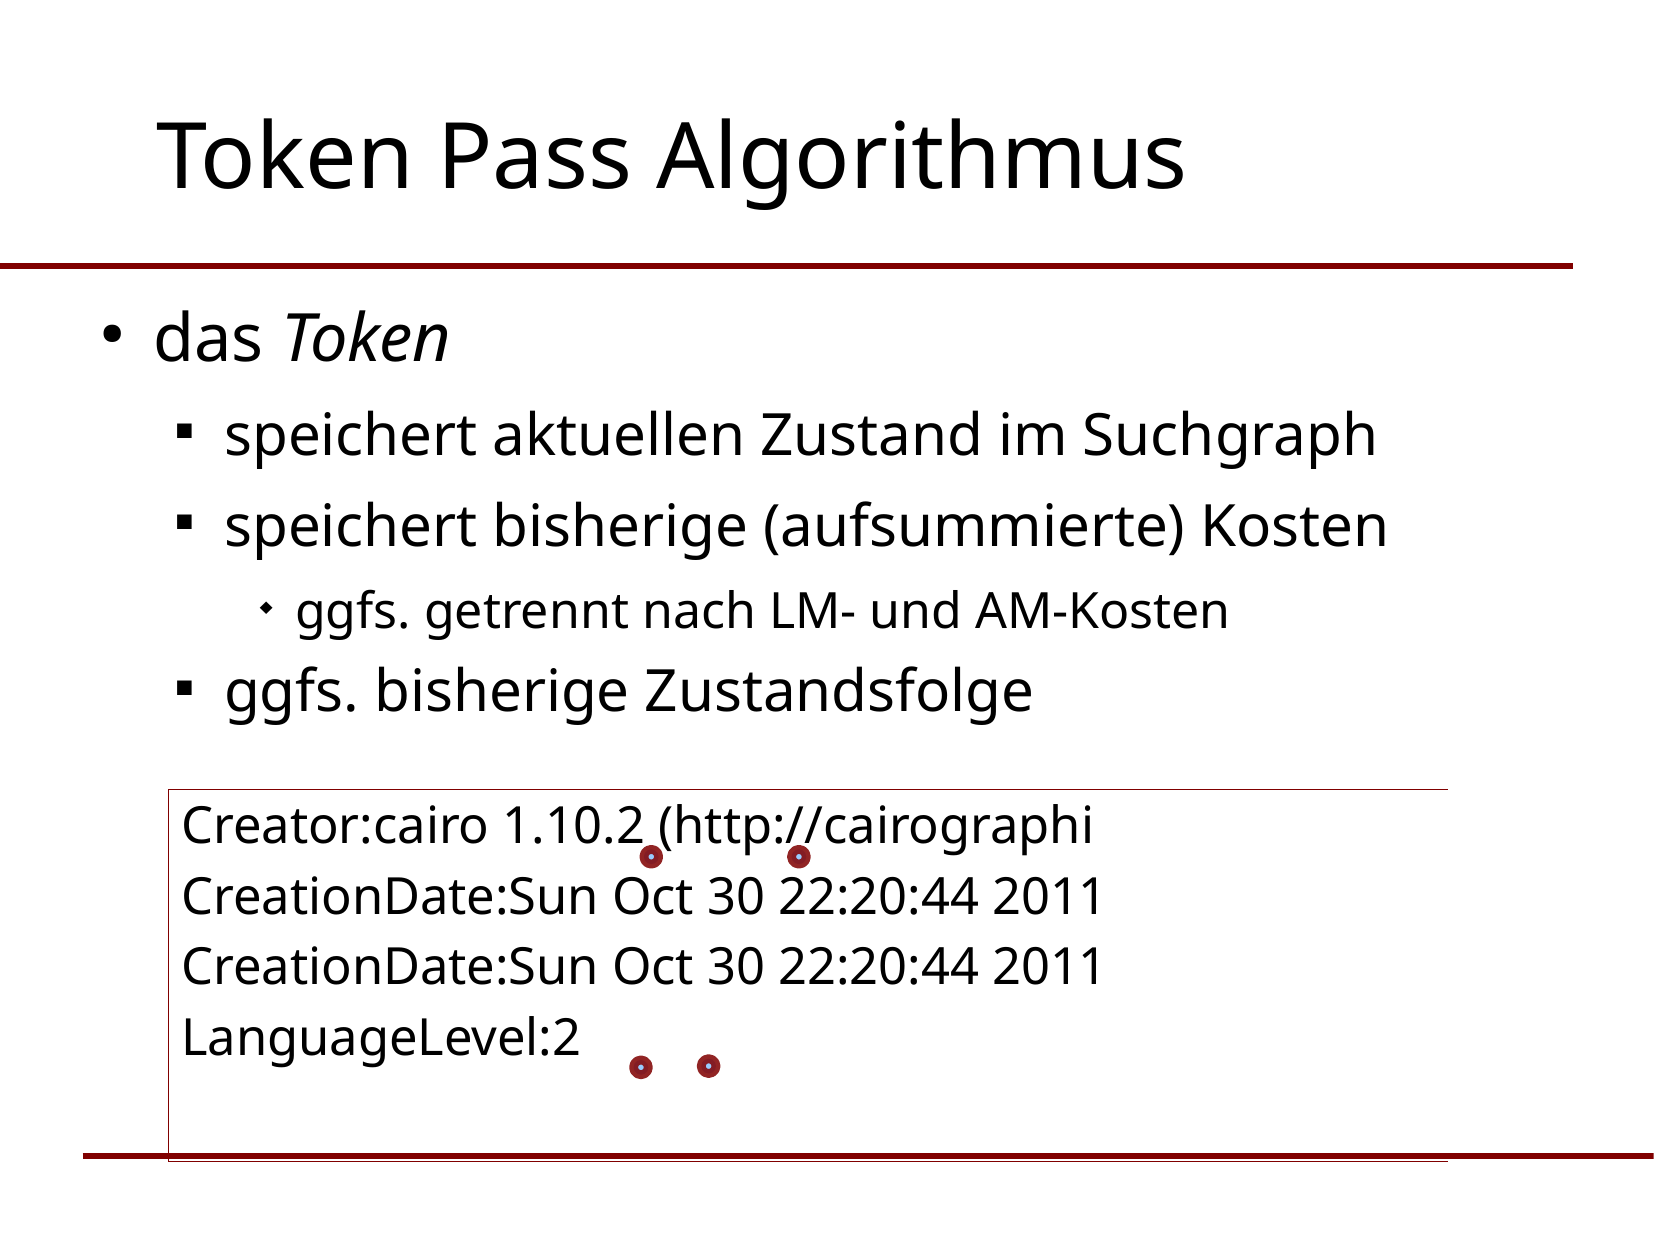

# Token Pass Algorithmus
das Token
speichert aktuellen Zustand im Suchgraph
speichert bisherige (aufsummierte) Kosten
ggfs. getrennt nach LM- und AM-Kosten
ggfs. bisherige Zustandsfolge